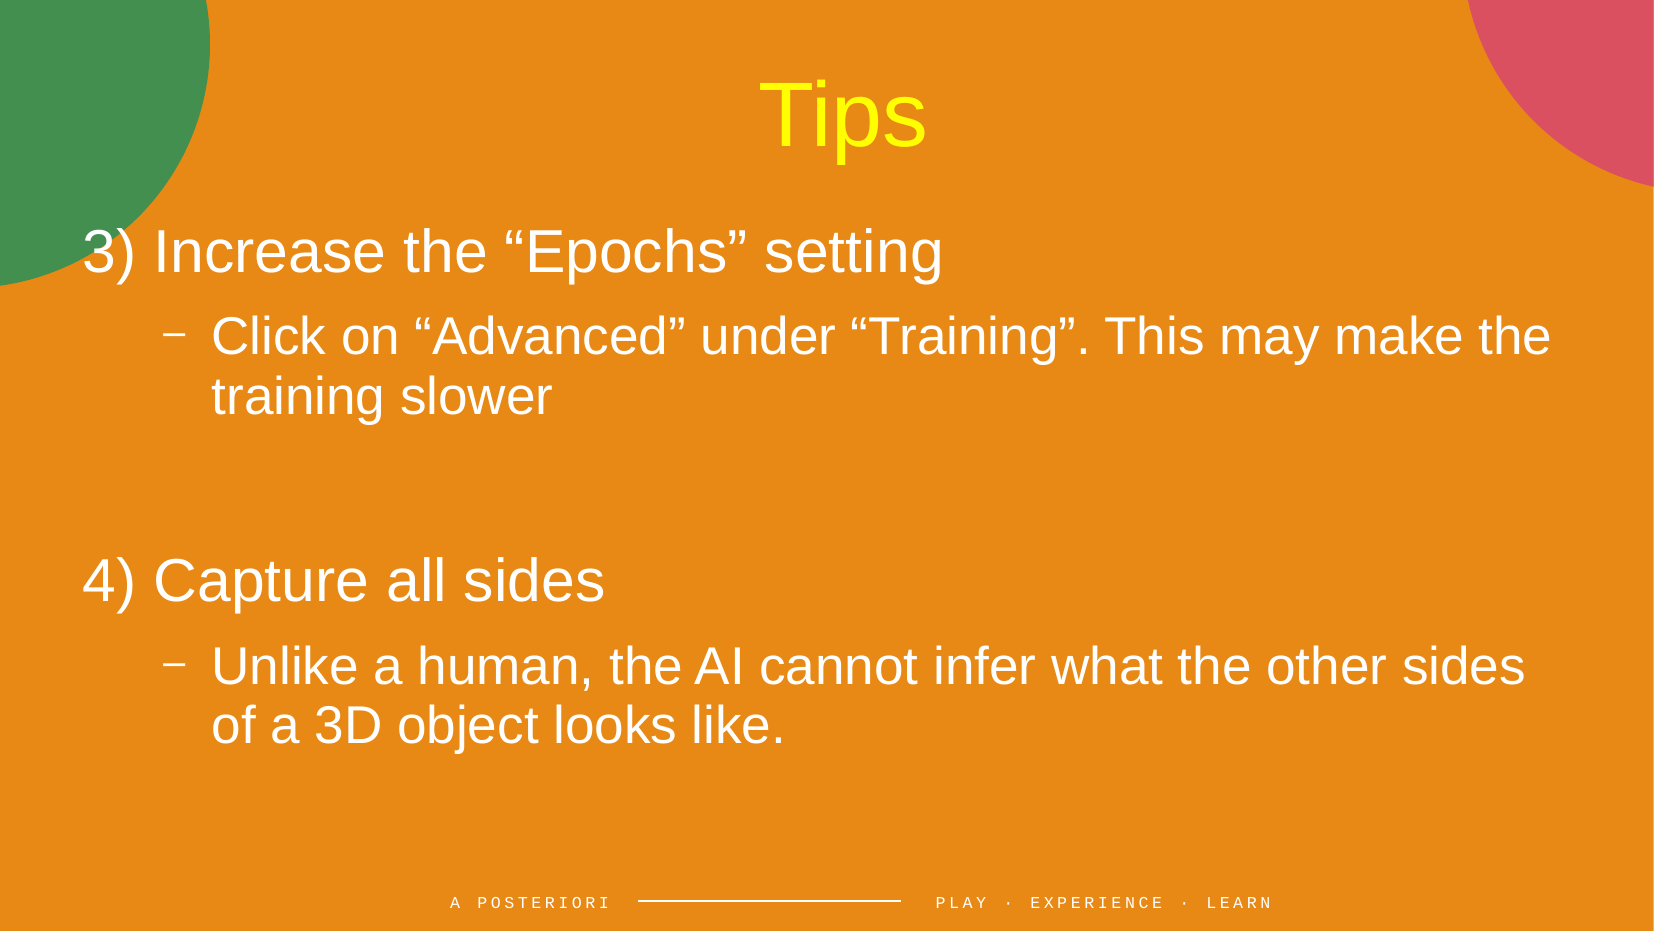

# Tips
3) Increase the “Epochs” setting
Click on “Advanced” under “Training”. This may make the training slower
4) Capture all sides
Unlike a human, the AI cannot infer what the other sides of a 3D object looks like.